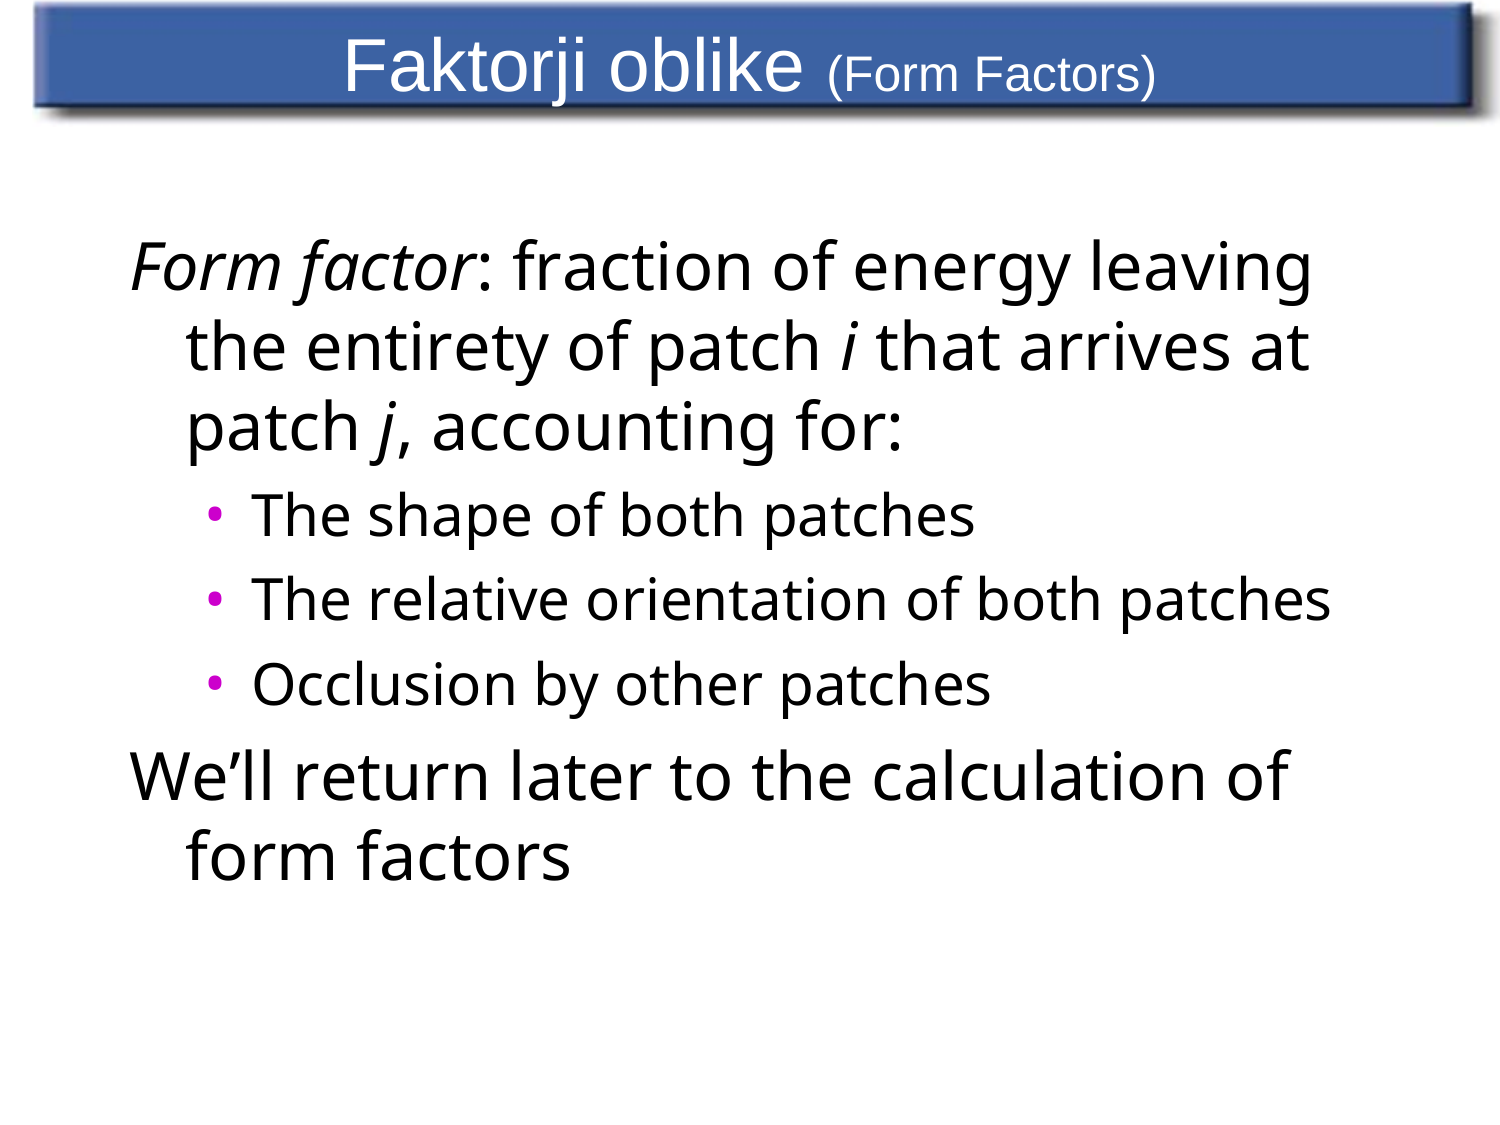

# Faktorji oblike (Form Factors)
Form factor: fraction of energy leaving the entirety of patch i that arrives at patch j, accounting for:
The shape of both patches
The relative orientation of both patches
Occlusion by other patches
We’ll return later to the calculation of form factors